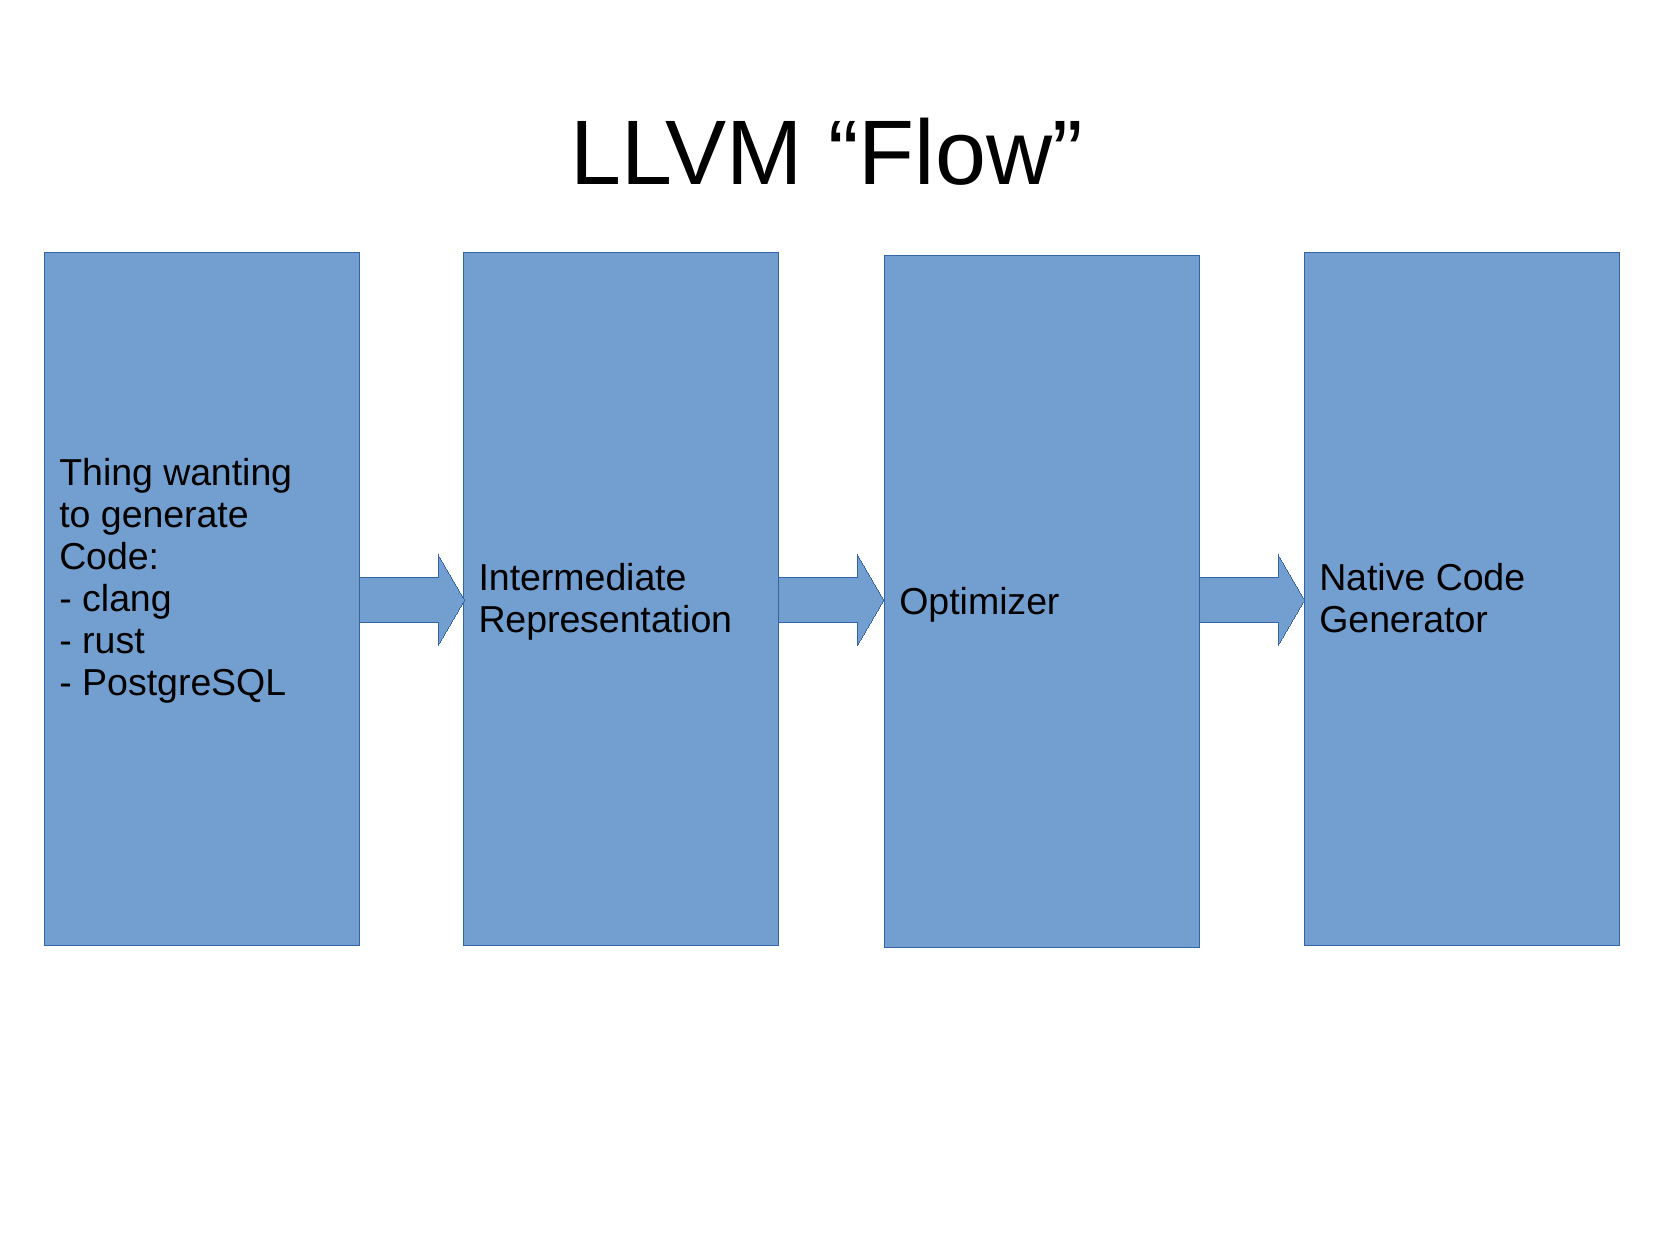

# LLVM “Flow”
Thing wanting
to generate
Code:
- clang
- rust
- PostgreSQL
Intermediate
Representation
Native Code
Generator
Optimizer